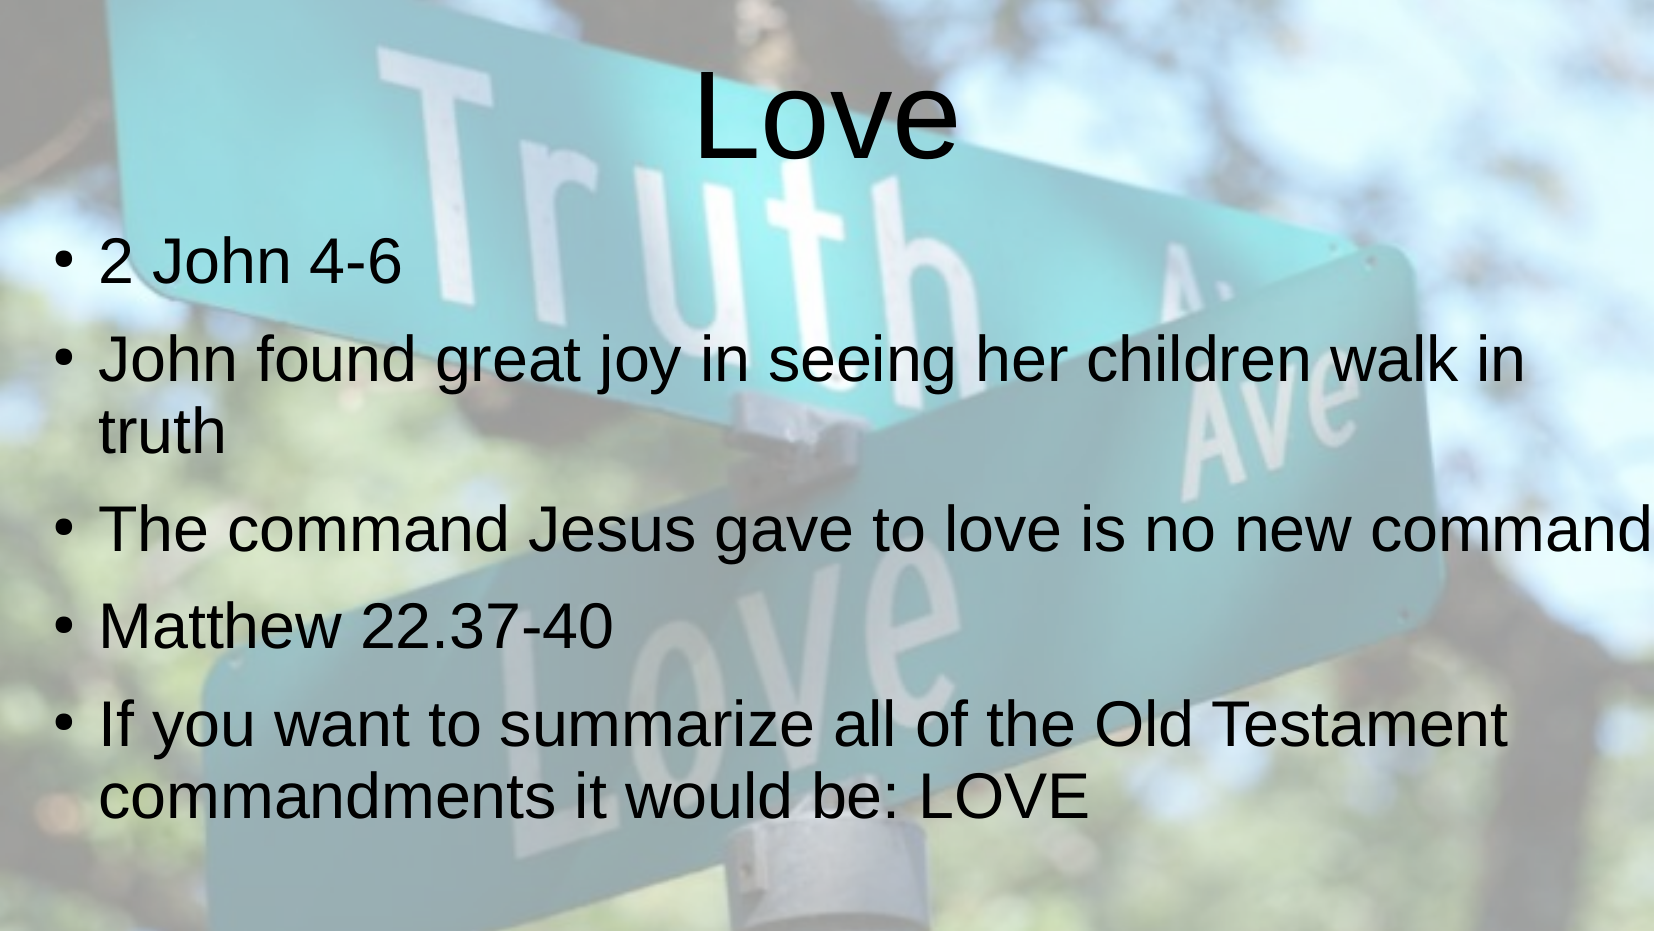

# Love
2 John 4-6
John found great joy in seeing her children walk in truth
The command Jesus gave to love is no new command
Matthew 22.37-40
If you want to summarize all of the Old Testament commandments it would be: LOVE